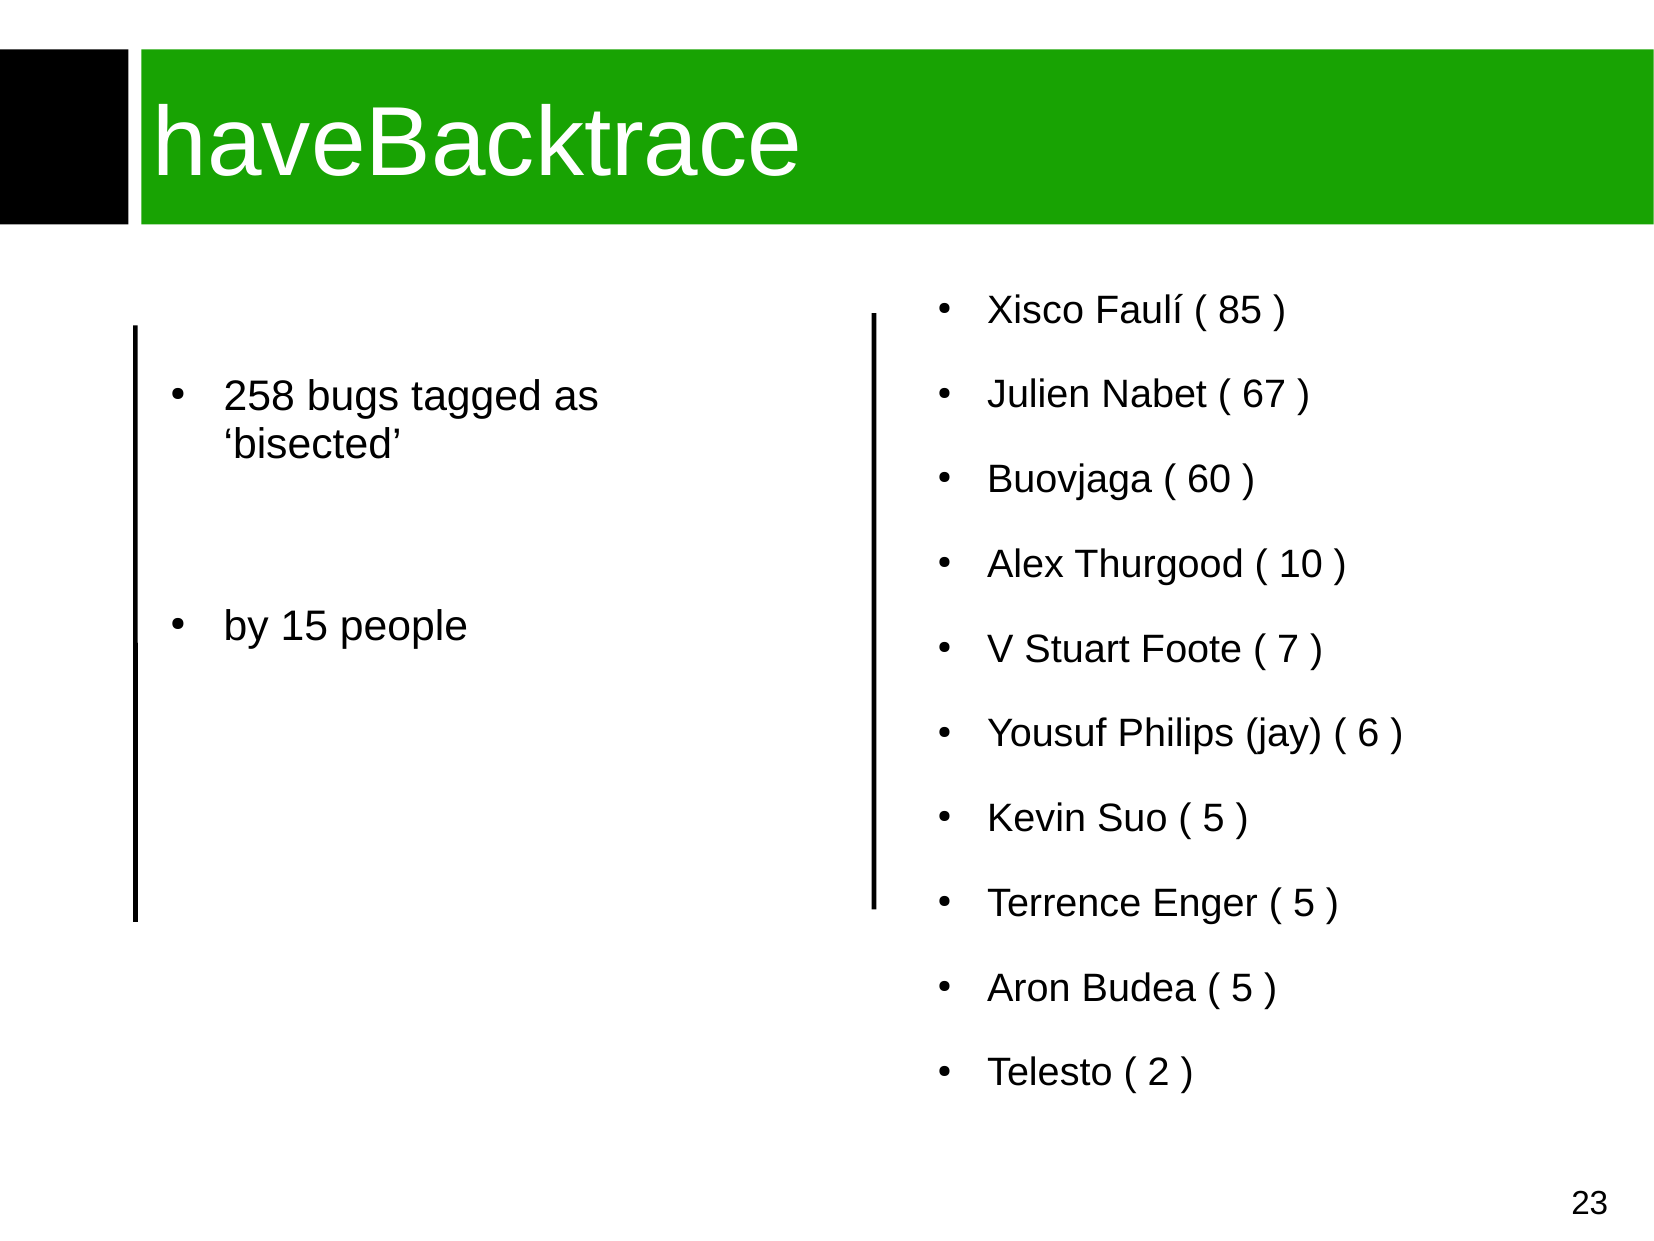

# haveBacktrace
258 bugs tagged as ‘bisected’
by 15 people
Xisco Faulí ( 85 )
Julien Nabet ( 67 )
Buovjaga ( 60 )
Alex Thurgood ( 10 )
V Stuart Foote ( 7 )
Yousuf Philips (jay) ( 6 )
Kevin Suo ( 5 )
Terrence Enger ( 5 )
Aron Budea ( 5 )
Telesto ( 2 )